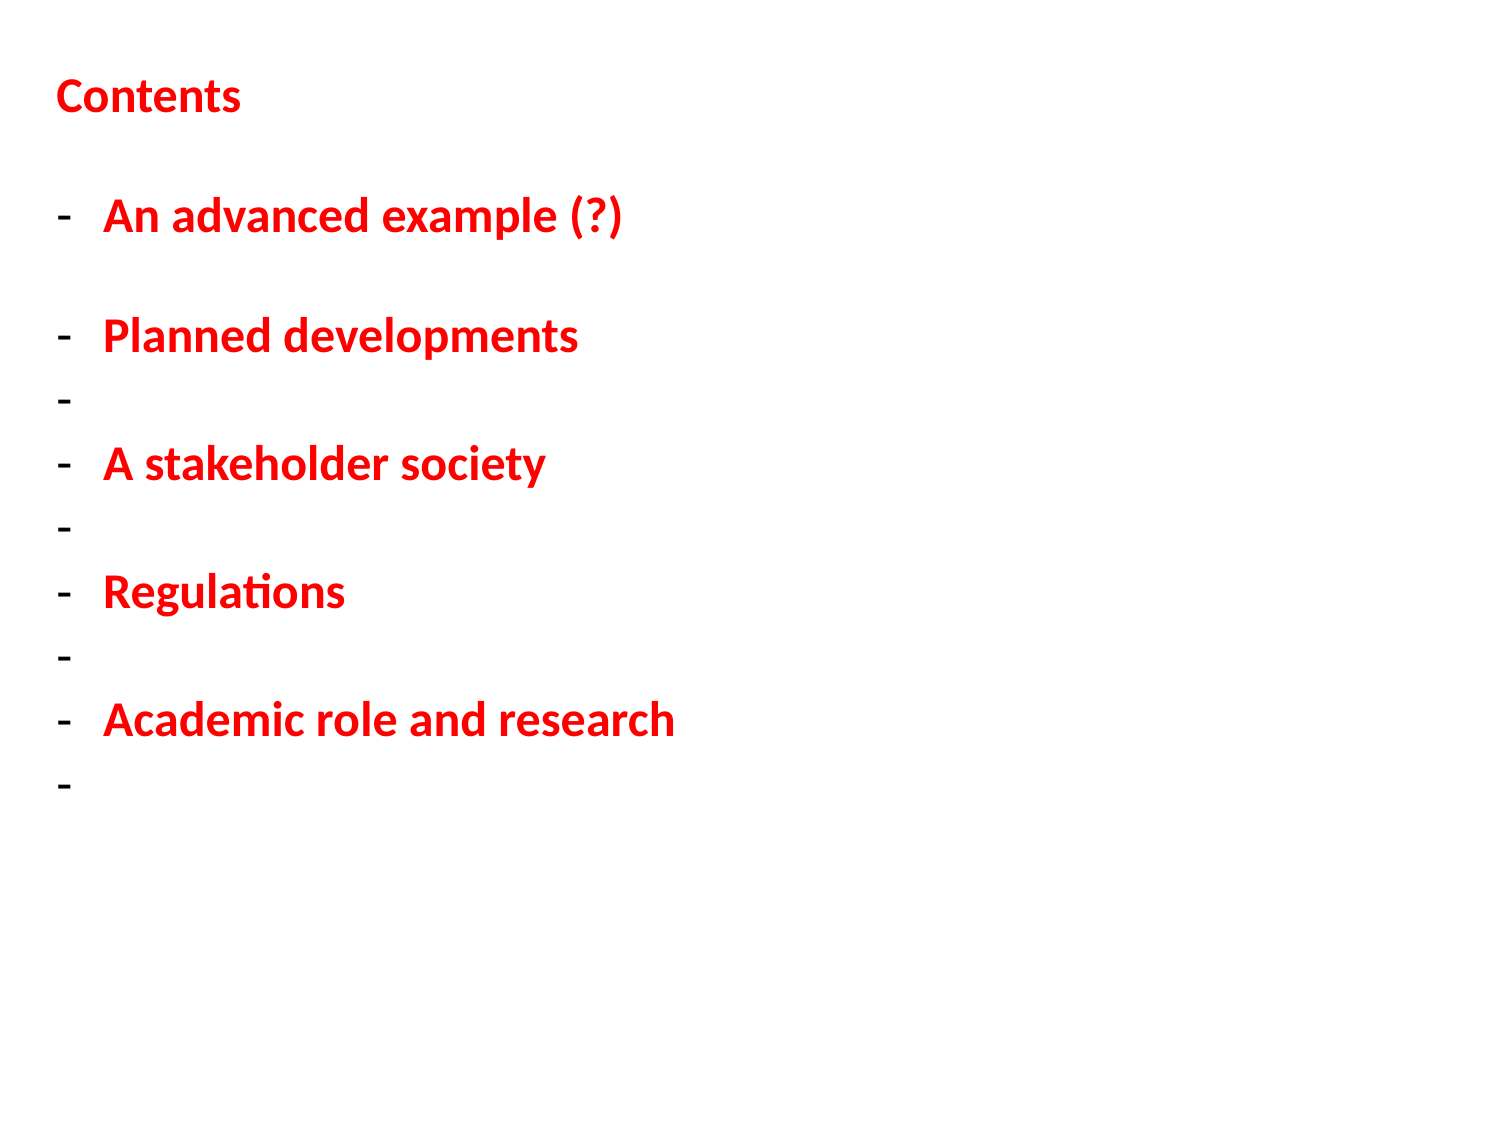

Contents
An advanced example (?)
Planned developments
A stakeholder society
Regulations
Academic role and research